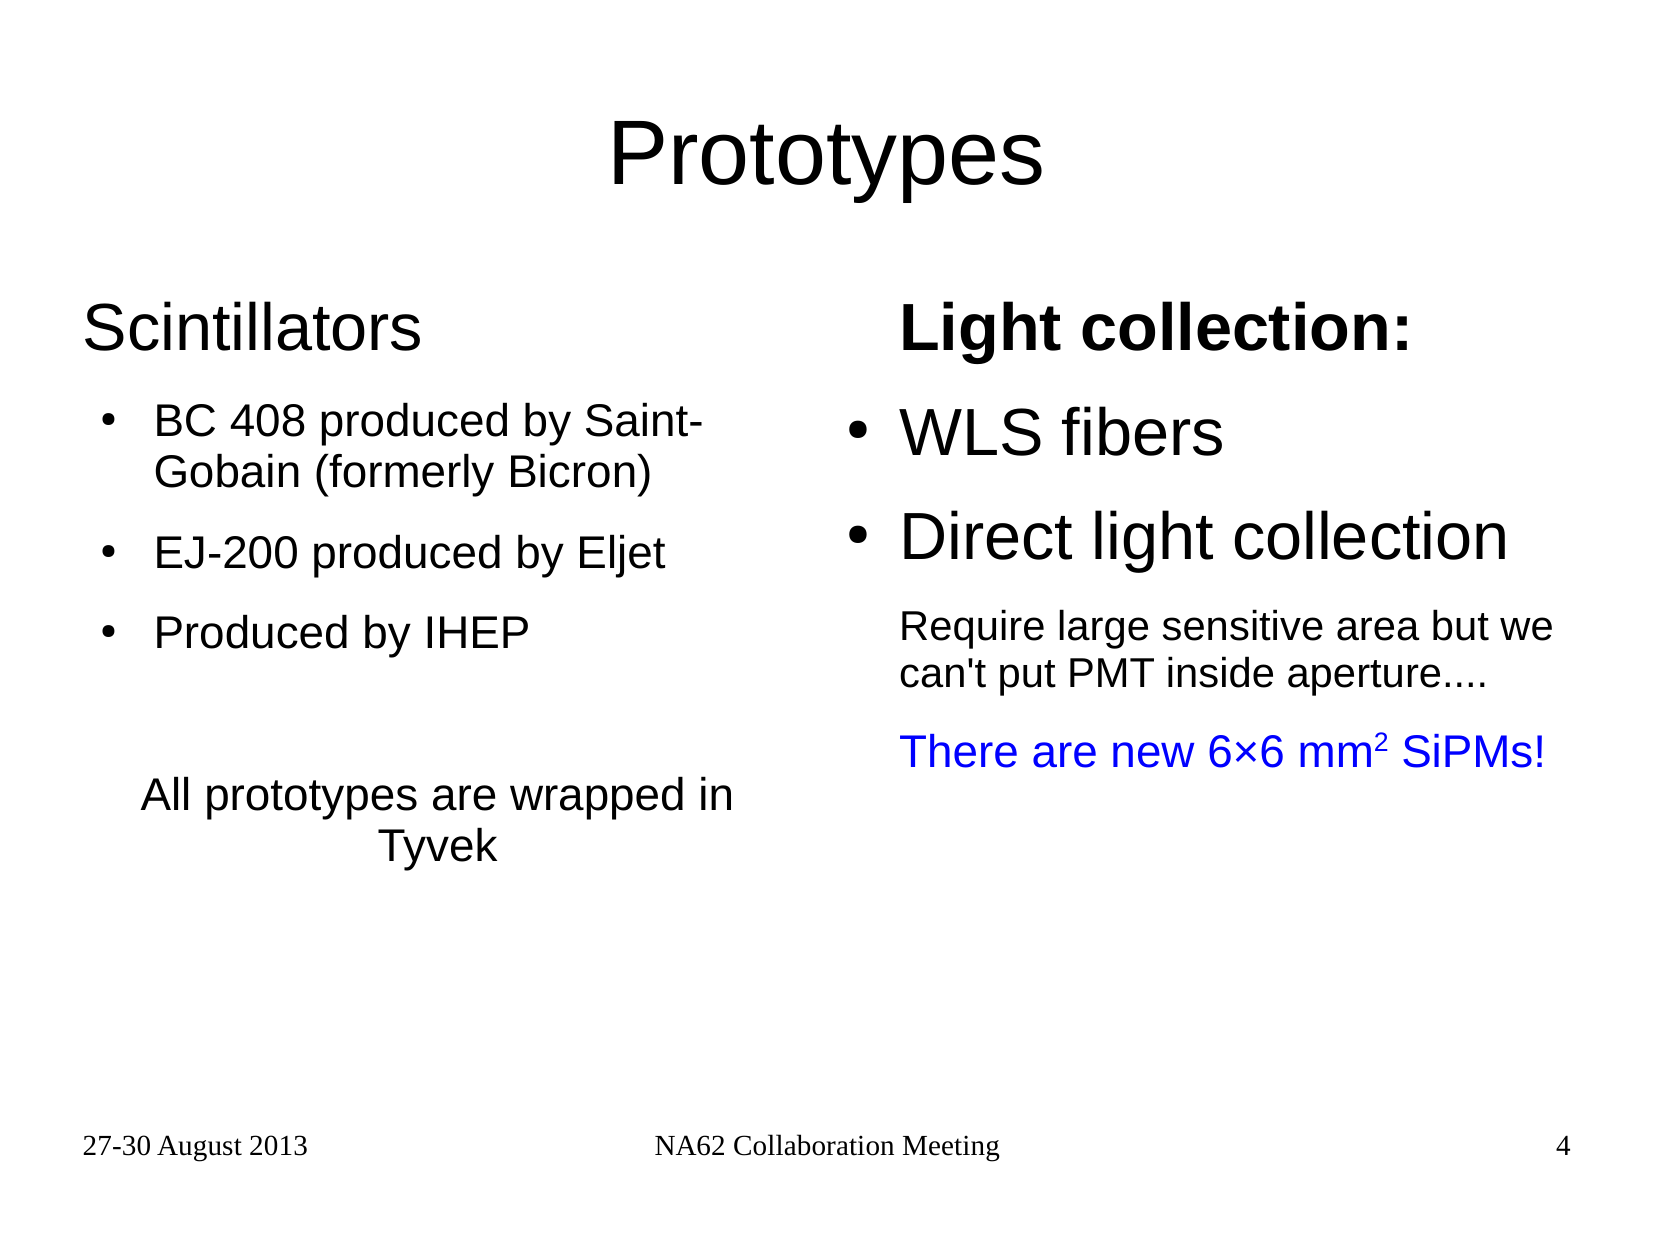

# Prototypes
Scintillators
BC 408 produced by Saint-Gobain (formerly Bicron)
EJ-200 produced by Eljet
Produced by IHEP
All prototypes are wrapped in Tyvek
Light collection:
WLS fibers
Direct light collection
Require large sensitive area but we can't put PMT inside aperture....
There are new 6×6 mm2 SiPMs!
27-30 August 2013
NA62 Collaboration Meeting
4